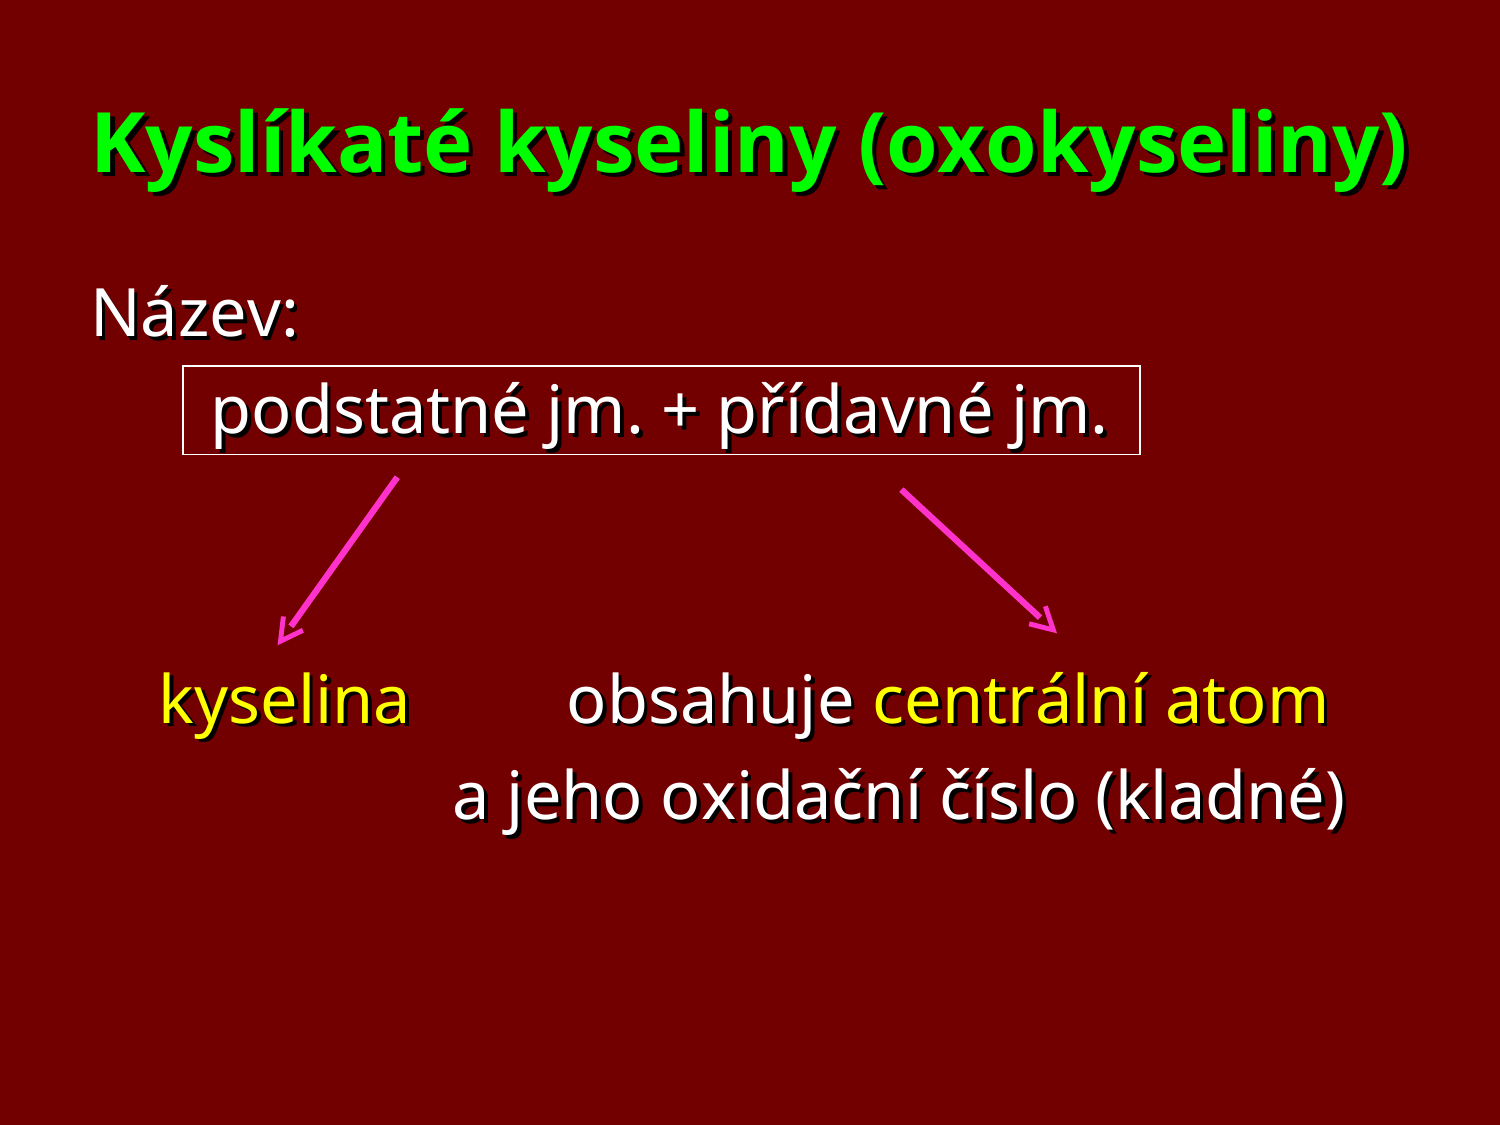

# Kyslíkaté kyseliny (oxokyseliny)
Název:
 podstatné jm. + přídavné jm.
 kyselina obsahuje centrální atom
 a jeho oxidační číslo (kladné)